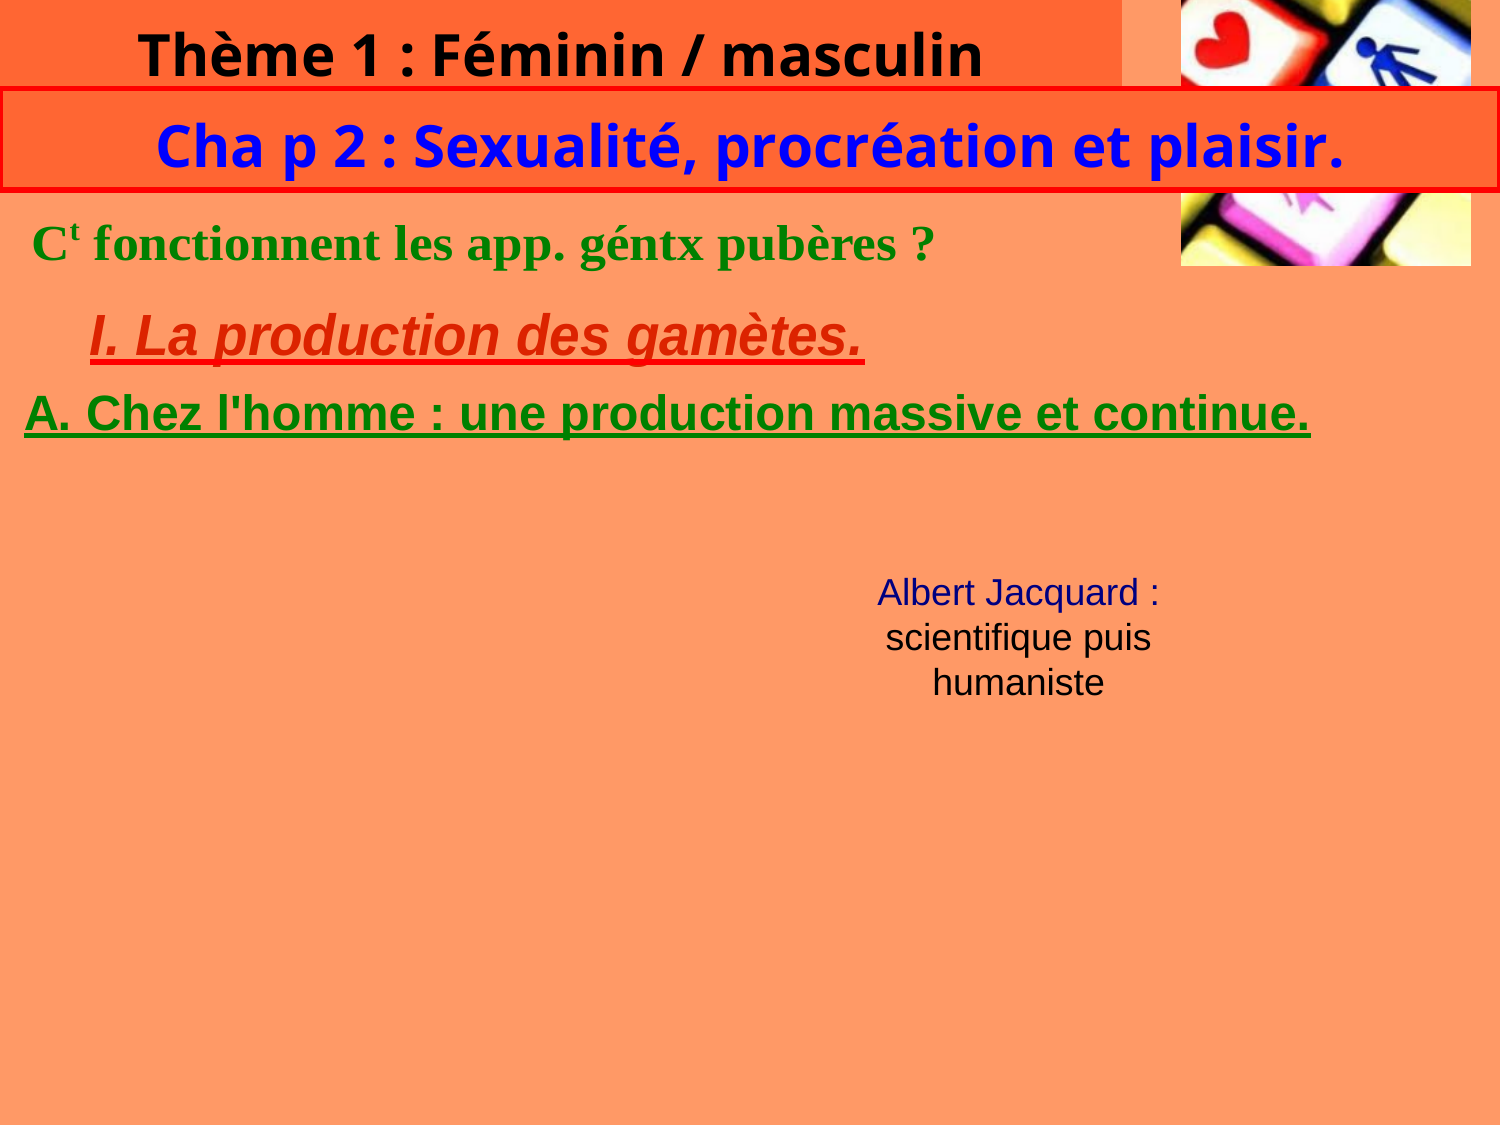

Thème 1 : Féminin / masculin
Cha p 2 : Sexualité, procréation et plaisir.
Albert Jacquard :
scientifique puis humaniste